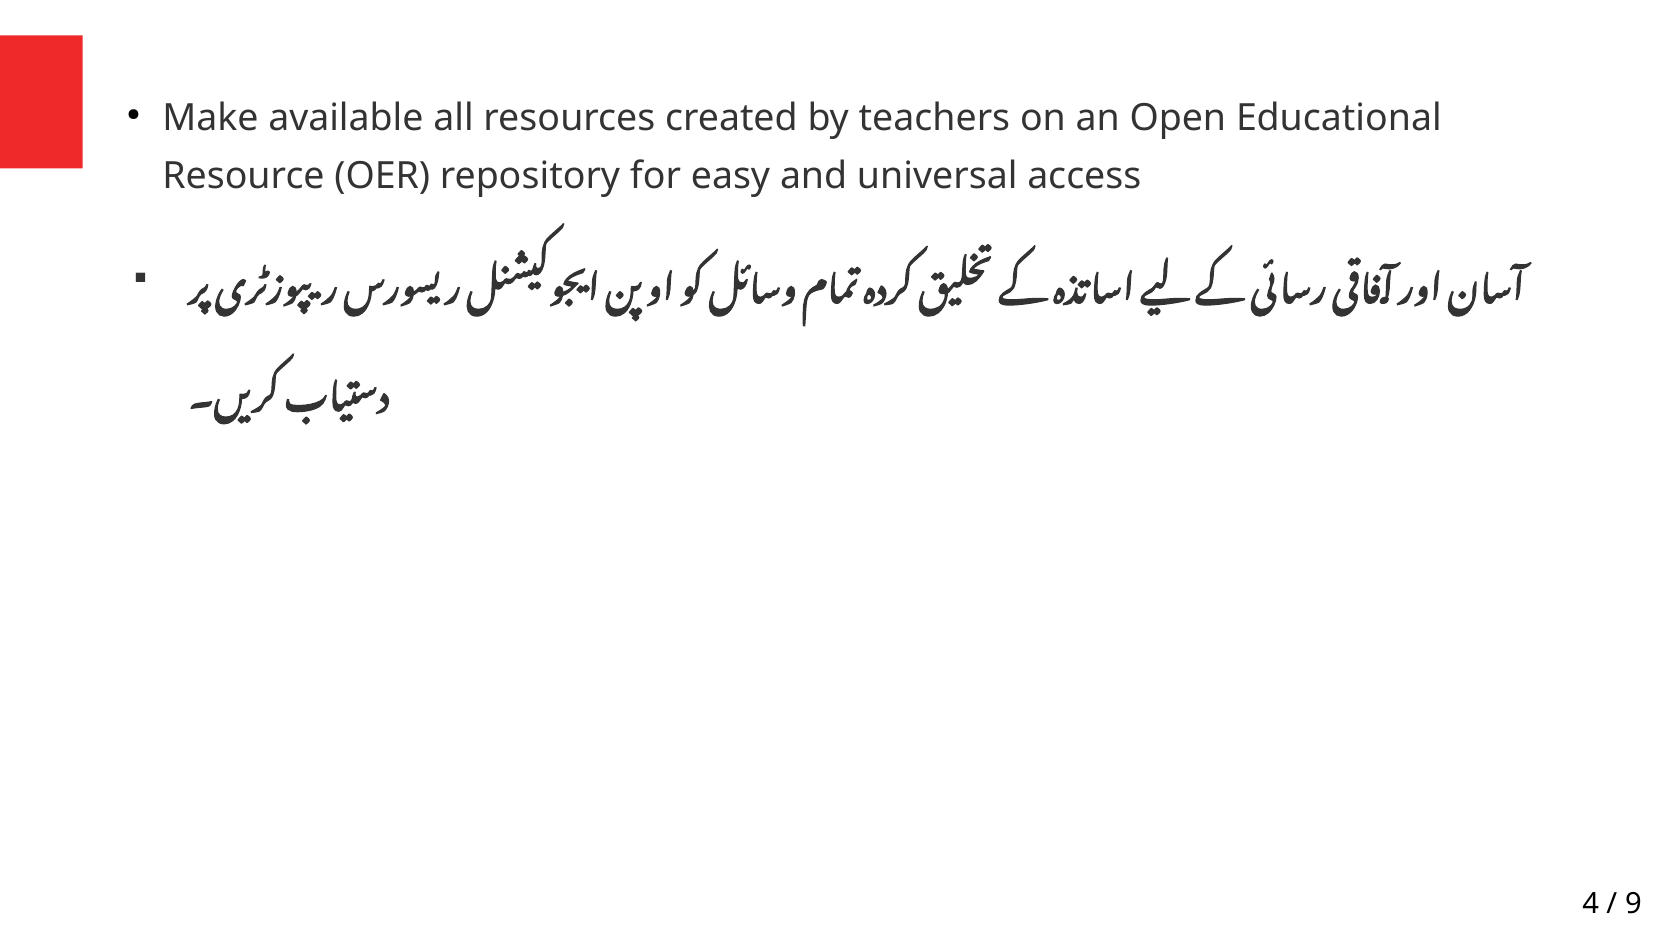

# Make available all resources created by teachers on an Open Educational Resource (OER) repository for easy and universal access
آسان اور آفاقی رسائی کے لیے اساتذہ کے تخلیق کردہ تمام وسائل کو اوپن ایجوکیشنل ریسورس ریپوزٹری پر دستیاب کریں۔
4